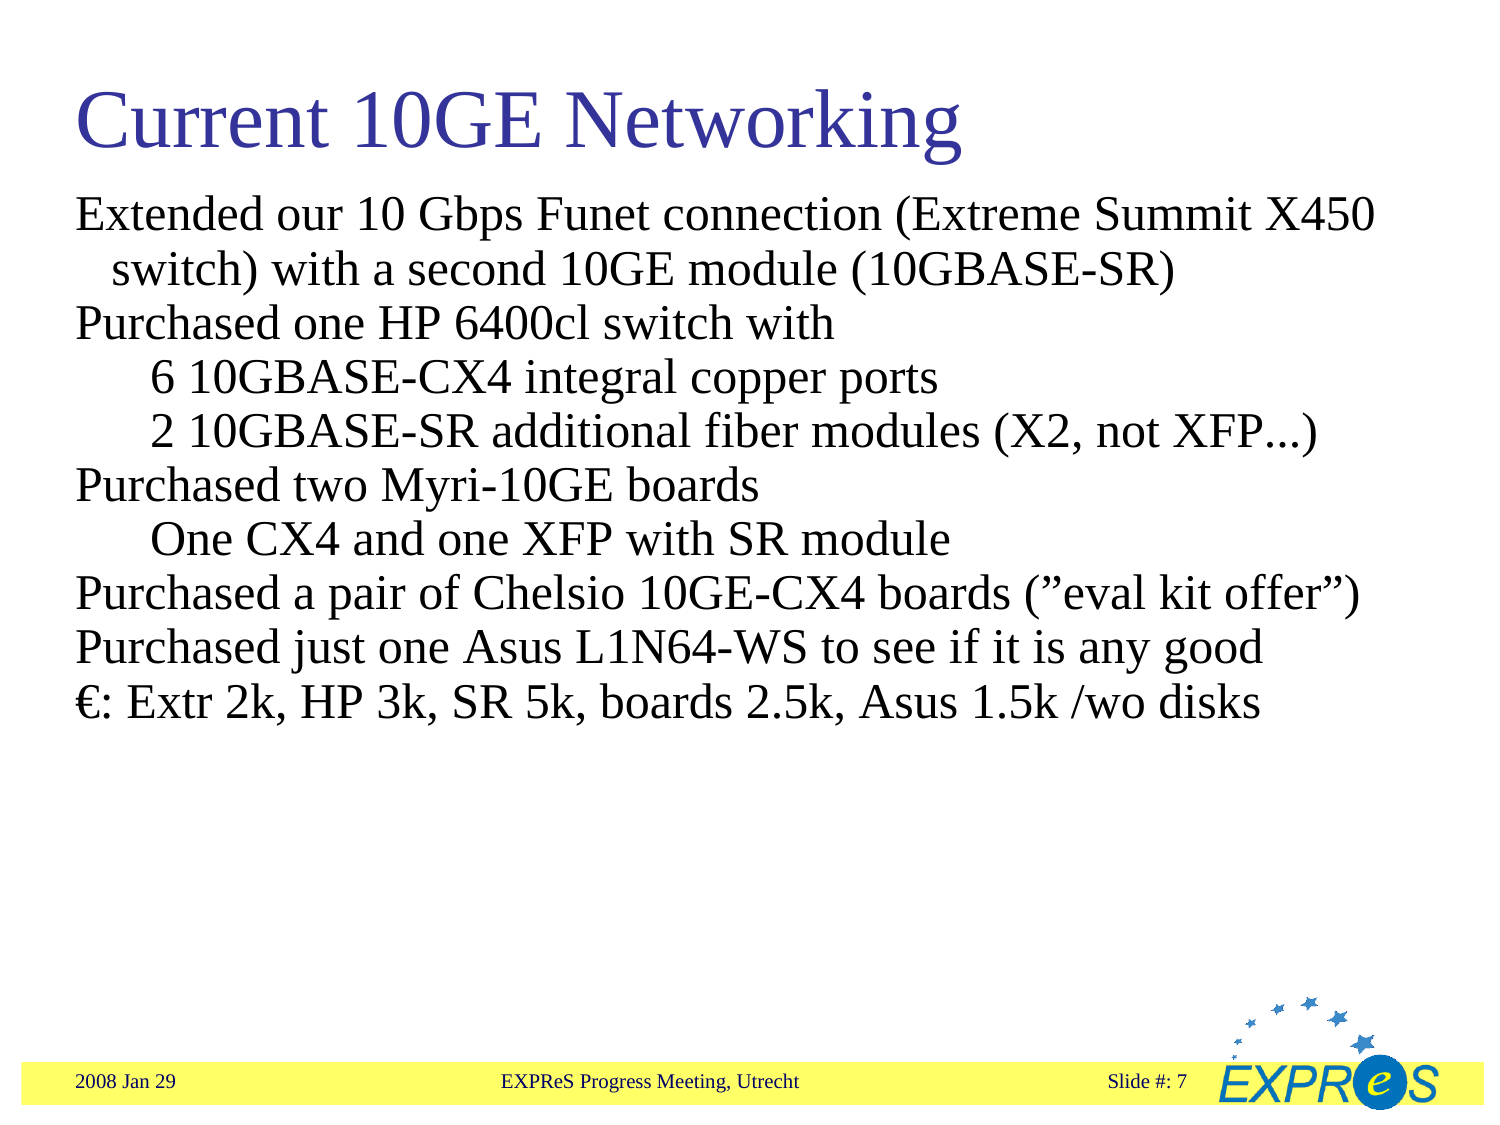

# Current 10GE Networking
Extended our 10 Gbps Funet connection (Extreme Summit X450 switch) with a second 10GE module (10GBASE-SR)
Purchased one HP 6400cl switch with
6 10GBASE-CX4 integral copper ports
2 10GBASE-SR additional fiber modules (X2, not XFP...)
Purchased two Myri-10GE boards
One CX4 and one XFP with SR module
Purchased a pair of Chelsio 10GE-CX4 boards (”eval kit offer”)
Purchased just one Asus L1N64-WS to see if it is any good
€: Extr 2k, HP 3k, SR 5k, boards 2.5k, Asus 1.5k /wo disks